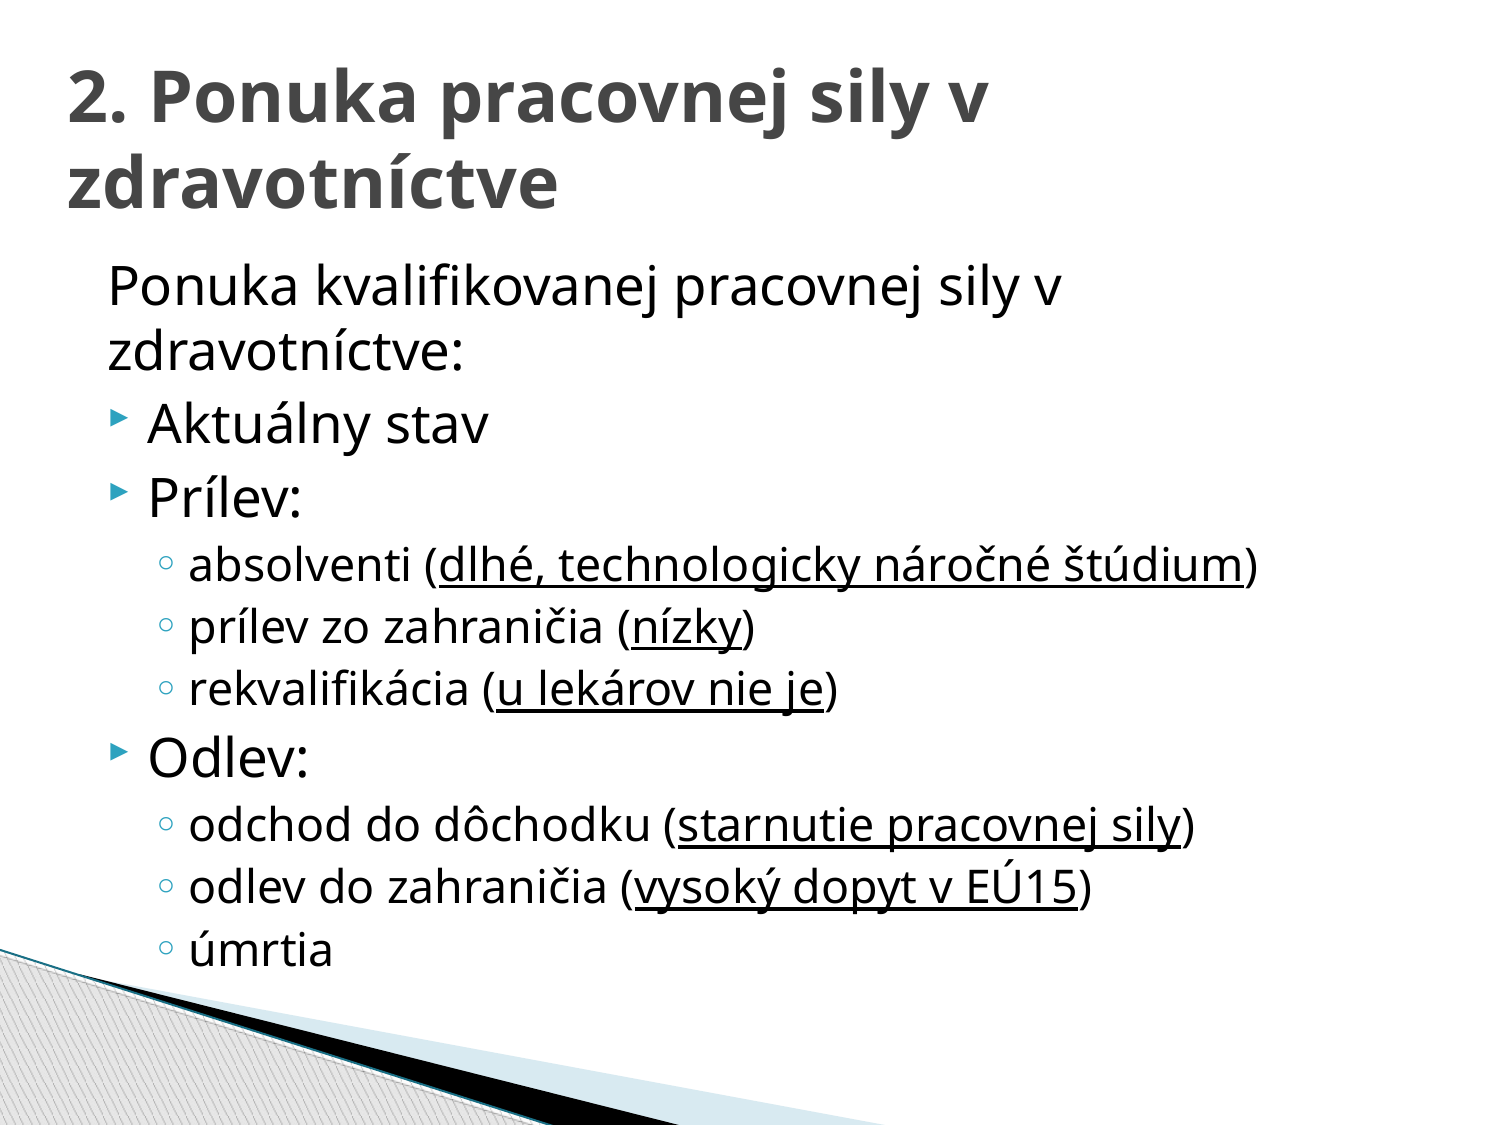

2. Ponuka pracovnej sily v zdravotníctve
# Ponuka kvalifikovanej pracovnej sily v zdravotníctve:
Aktuálny stav
Prílev:
absolventi (dlhé, technologicky náročné štúdium)
prílev zo zahraničia (nízky)
rekvalifikácia (u lekárov nie je)
Odlev:
odchod do dôchodku (starnutie pracovnej sily)
odlev do zahraničia (vysoký dopyt v EÚ15)
úmrtia